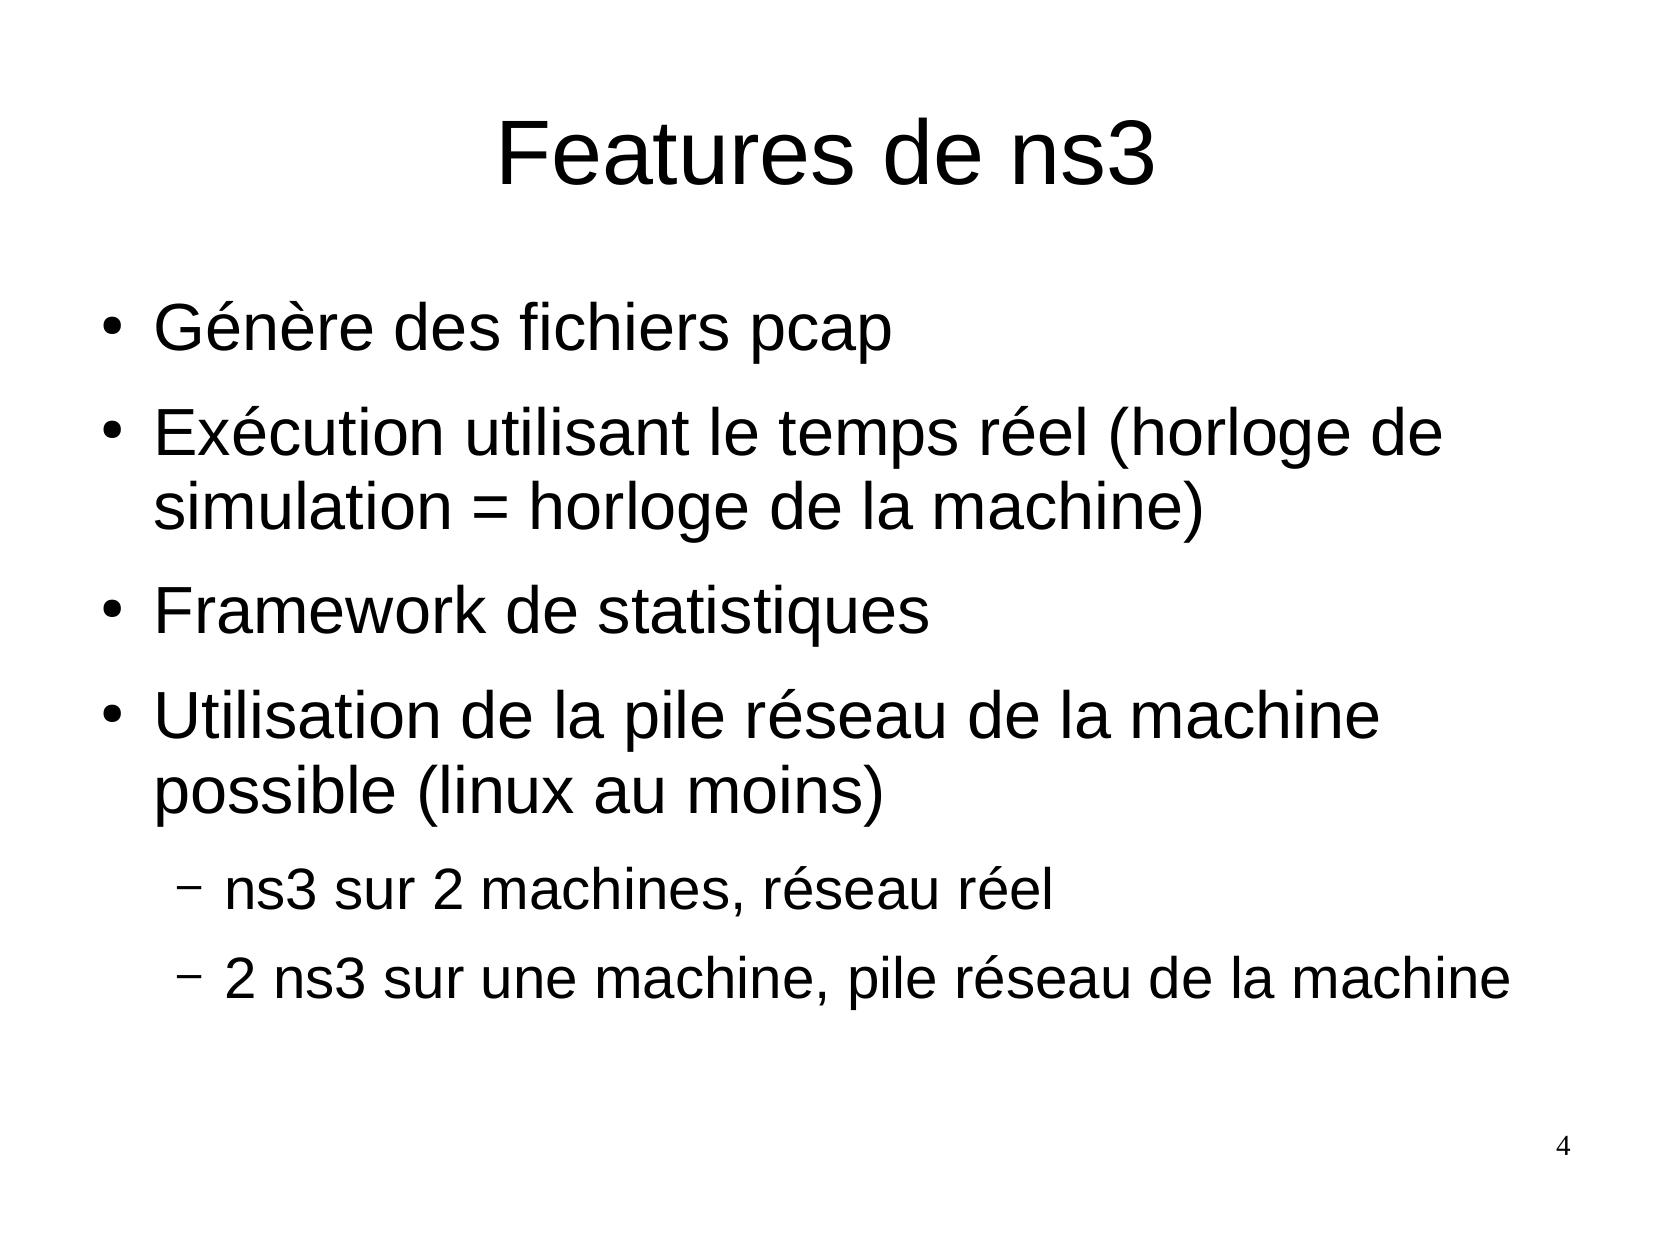

# Features de ns3
Génère des fichiers pcap
Exécution utilisant le temps réel (horloge de simulation = horloge de la machine)
Framework de statistiques
Utilisation de la pile réseau de la machine possible (linux au moins)
ns3 sur 2 machines, réseau réel
2 ns3 sur une machine, pile réseau de la machine
4